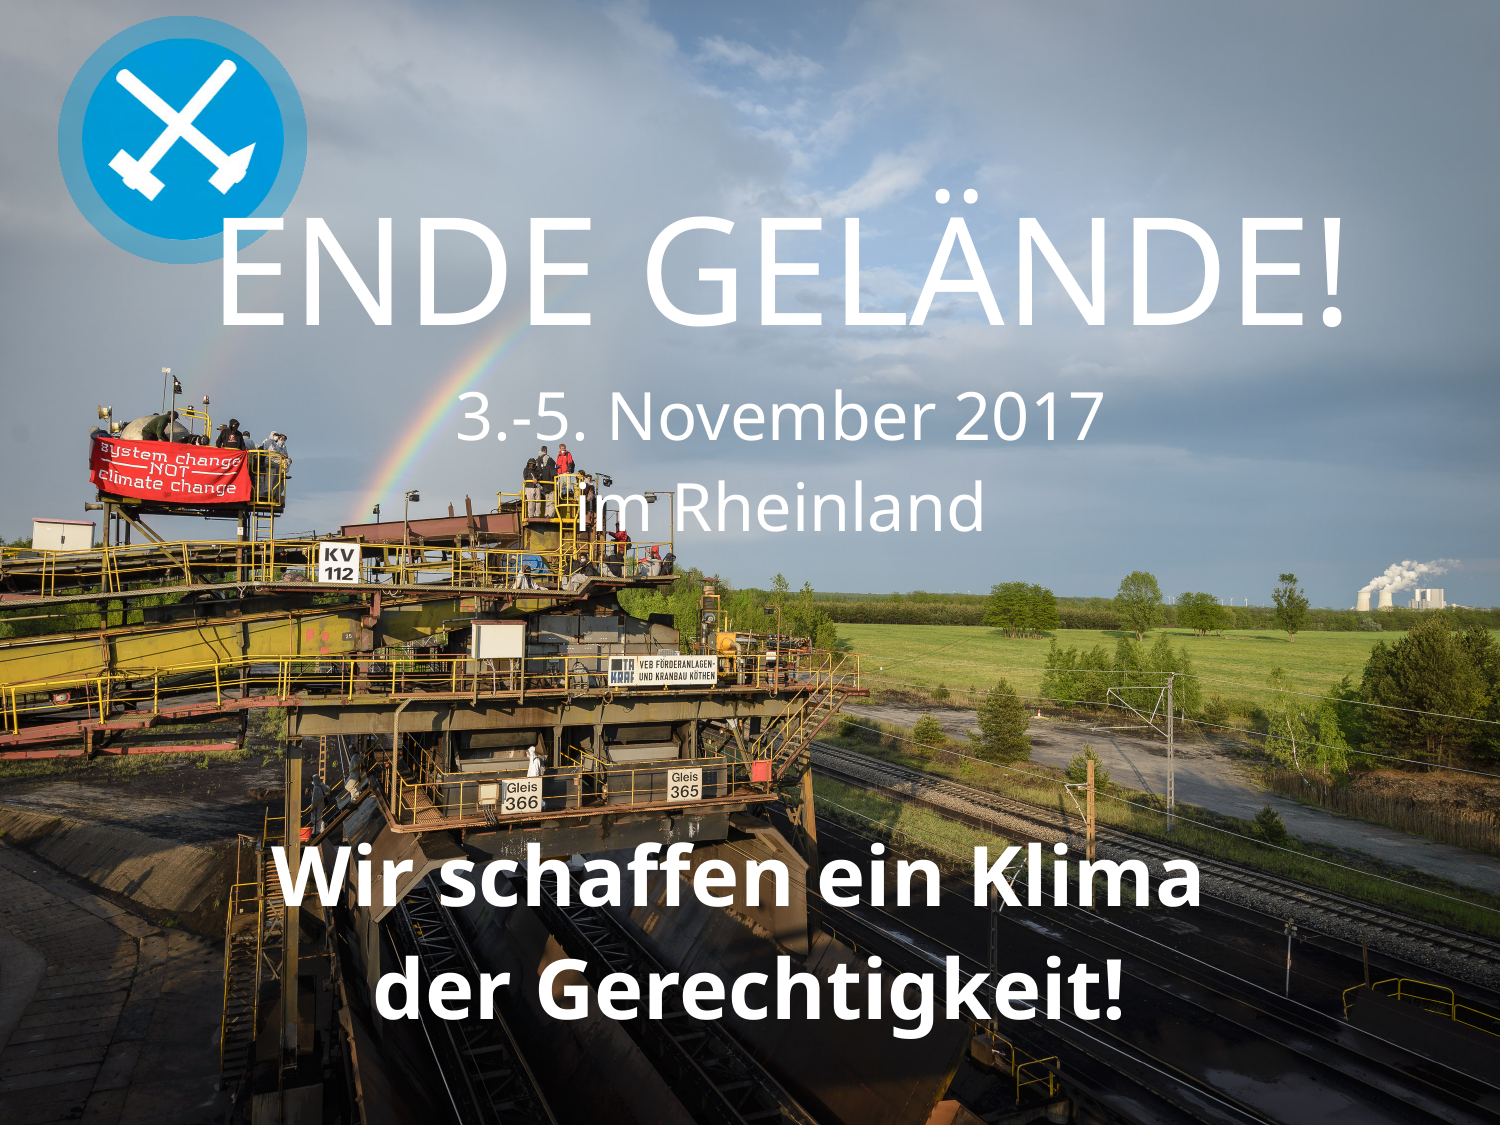

# ENDE GELÄNDE! 3.-5. November 2017 im Rheinland
Wir schaffen ein Klima
der Gerechtigkeit!